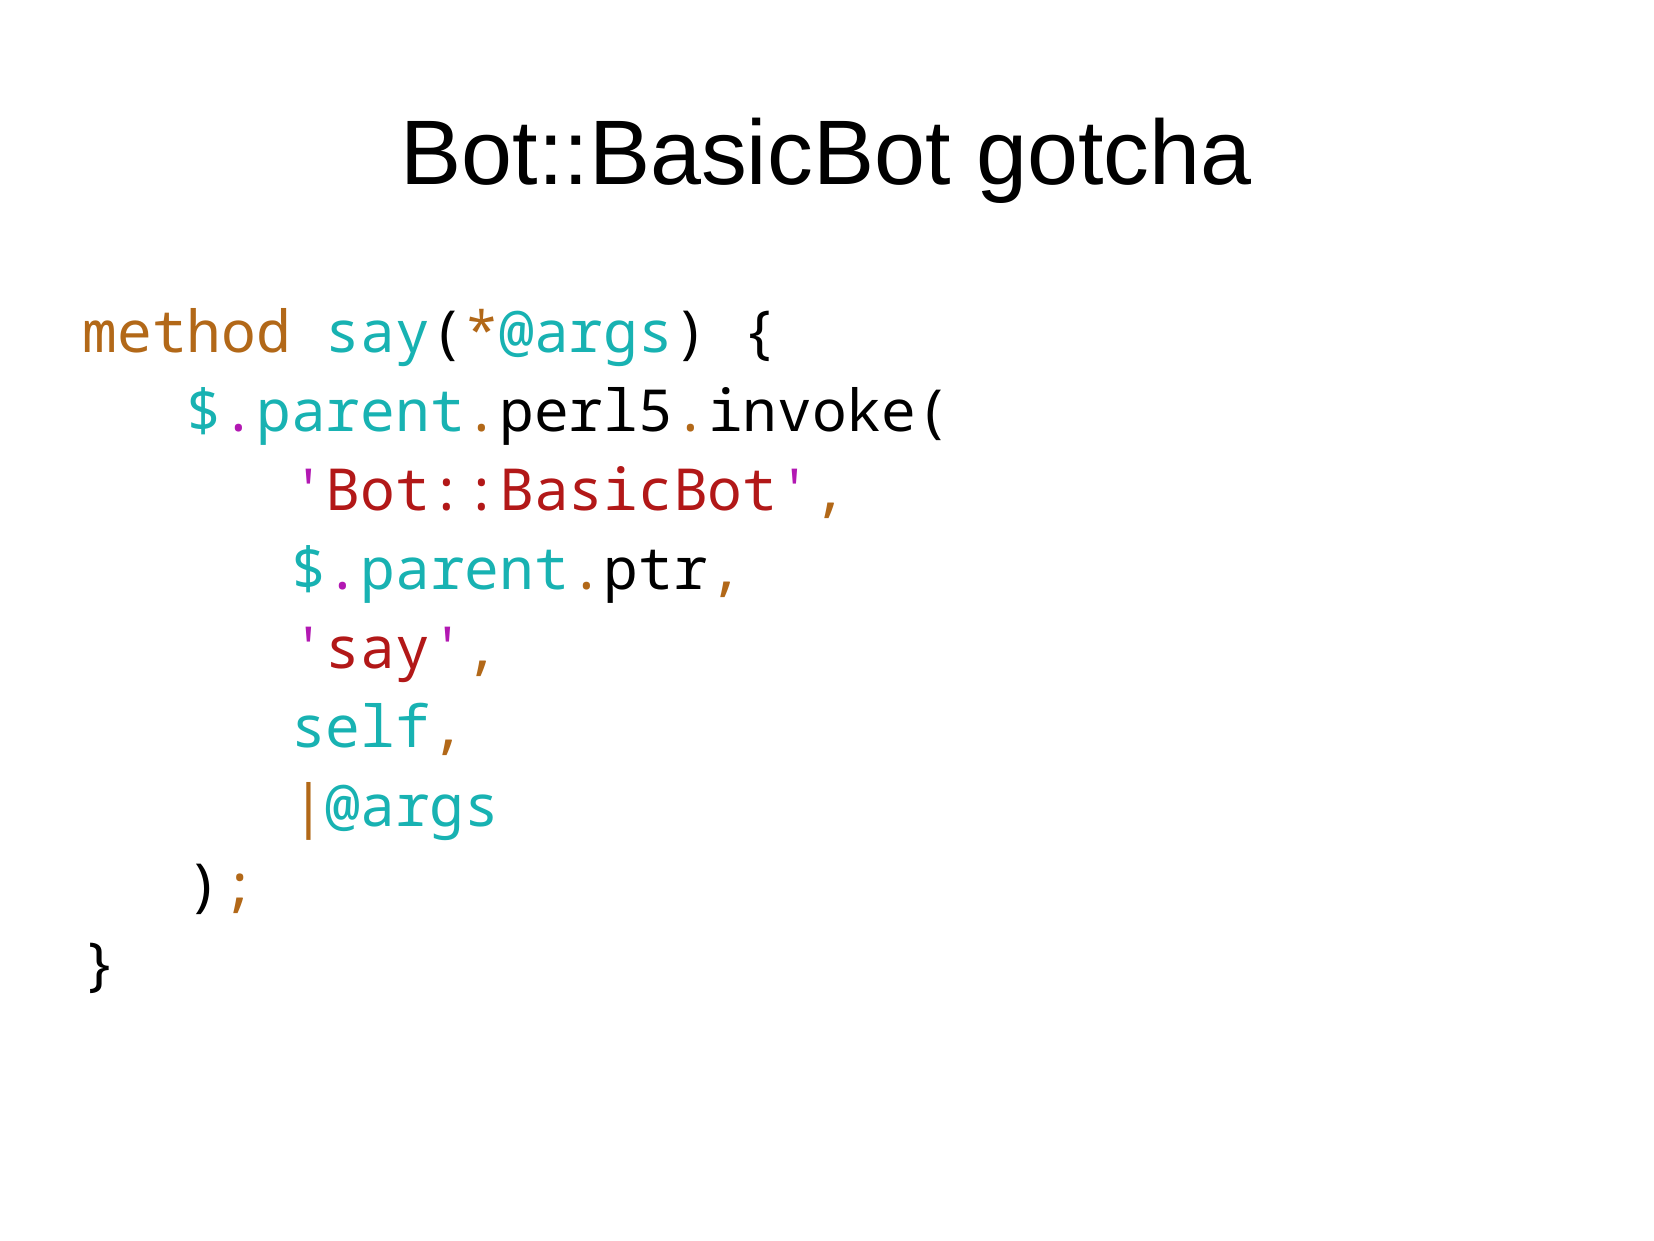

# Bot::BasicBot gotcha
method say(*@args) {
 $.parent.perl5.invoke(
 'Bot::BasicBot',
 $.parent.ptr,
 'say',
 self,
 |@args
 );
}